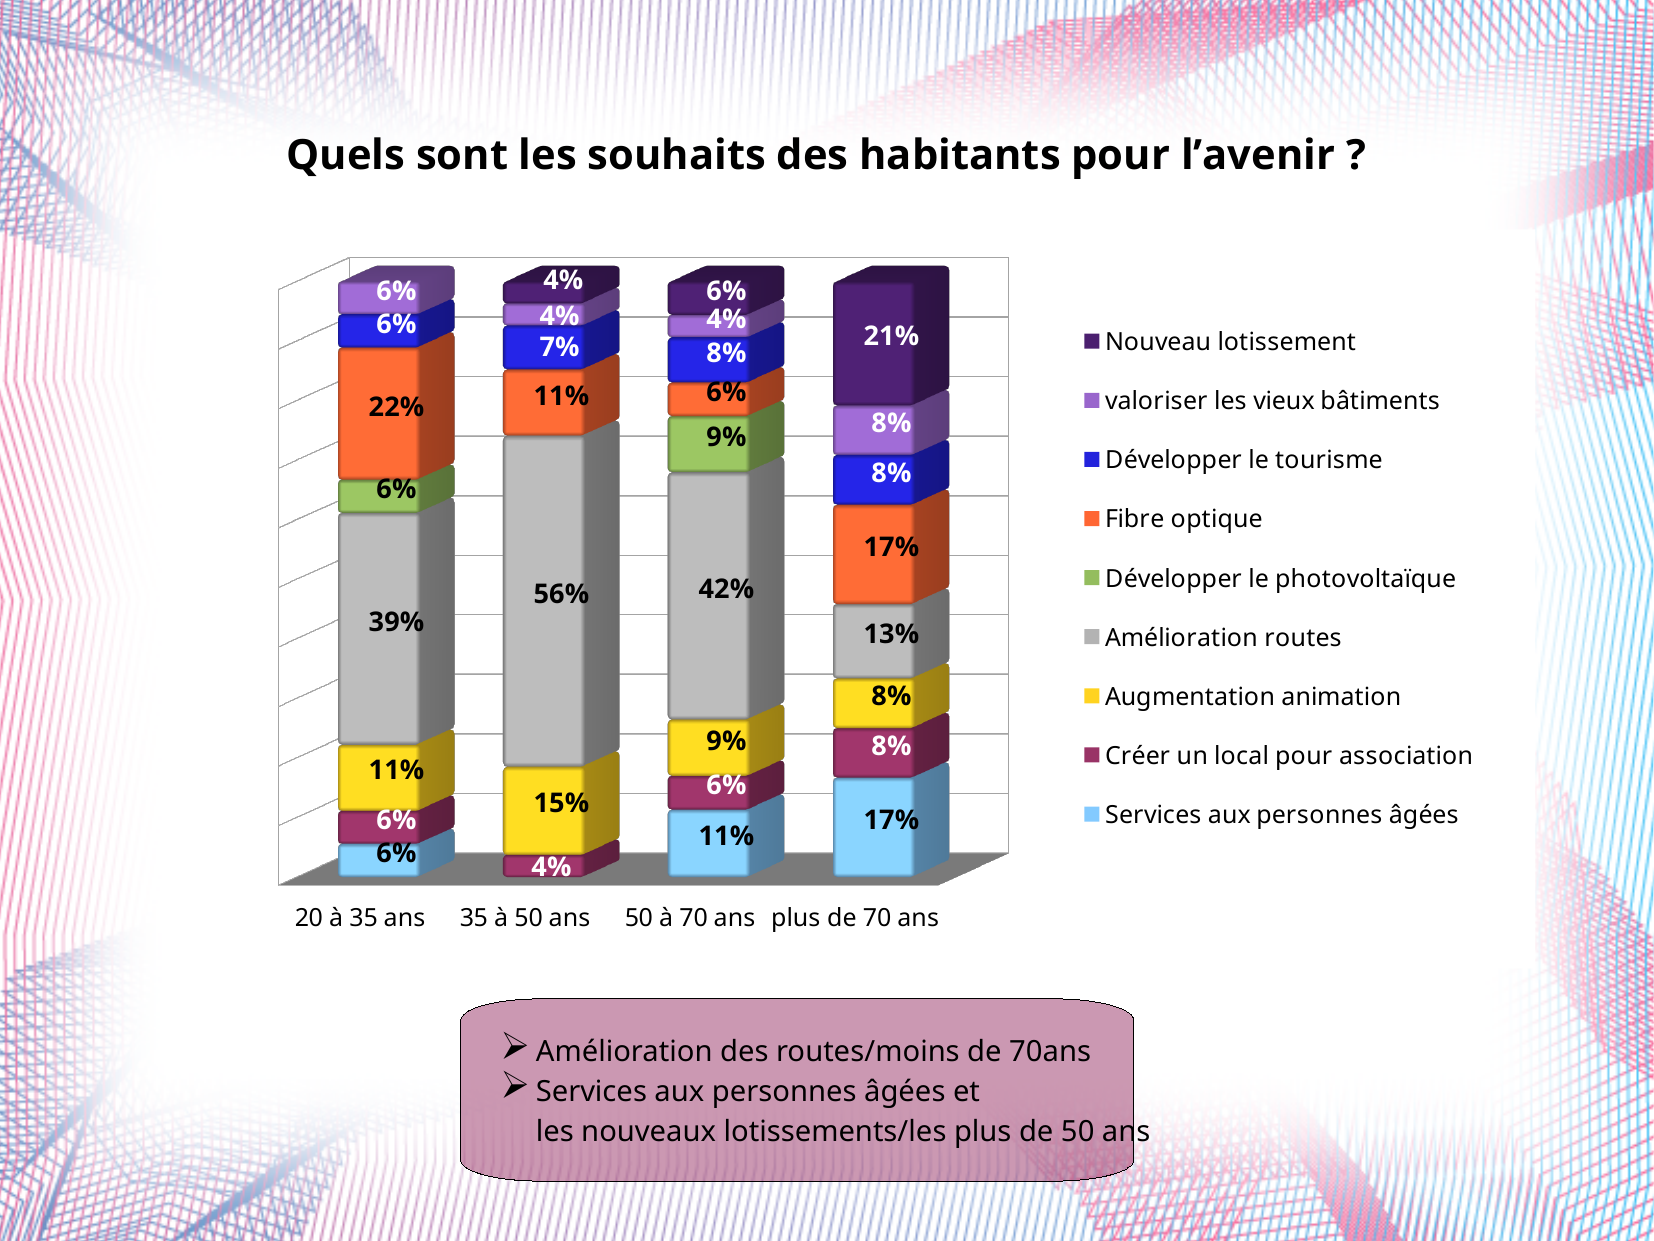

# Quels sont les souhaits des habitants pour l’avenir ?
[unsupported chart]
Amélioration des routes/moins de 70ans
Services aux personnes âgées et
les nouveaux lotissements/les plus de 50 ans